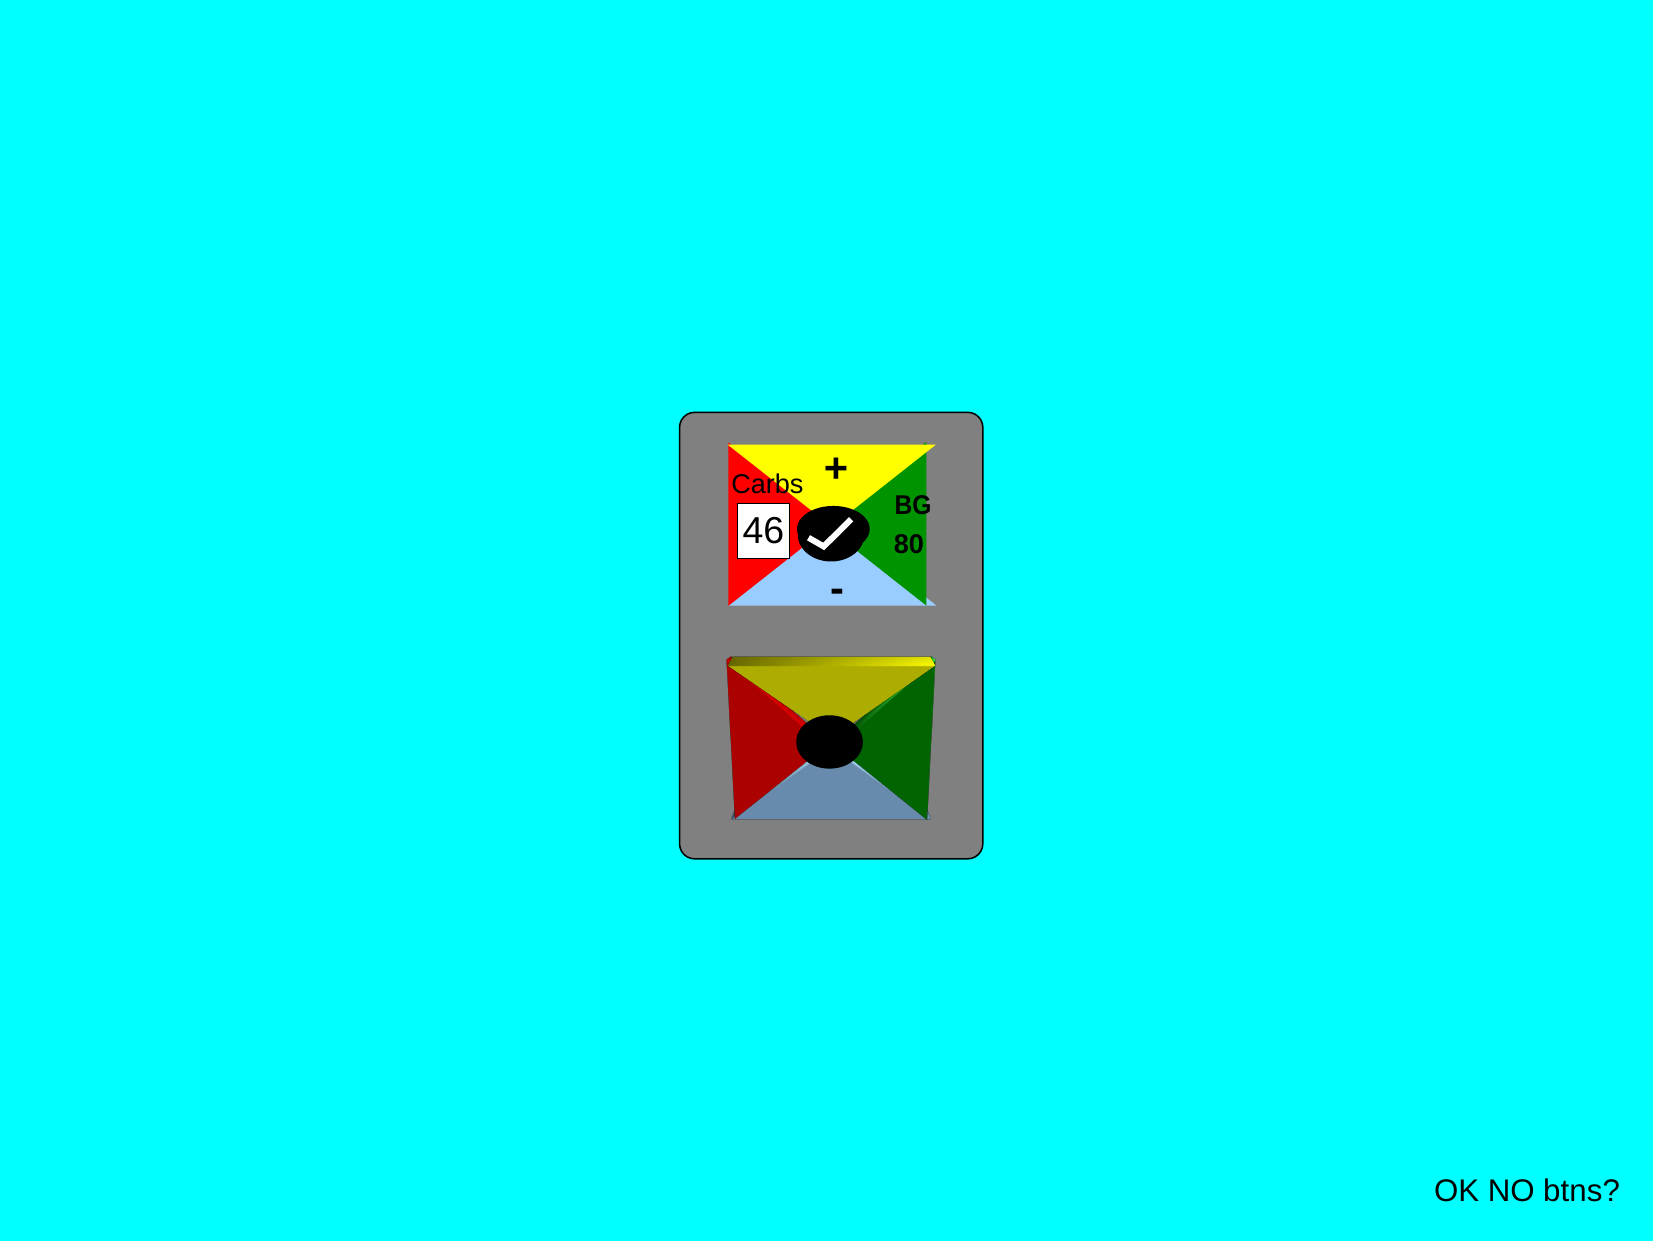

+
Carbs
BG
46
80
-
OK NO btns?